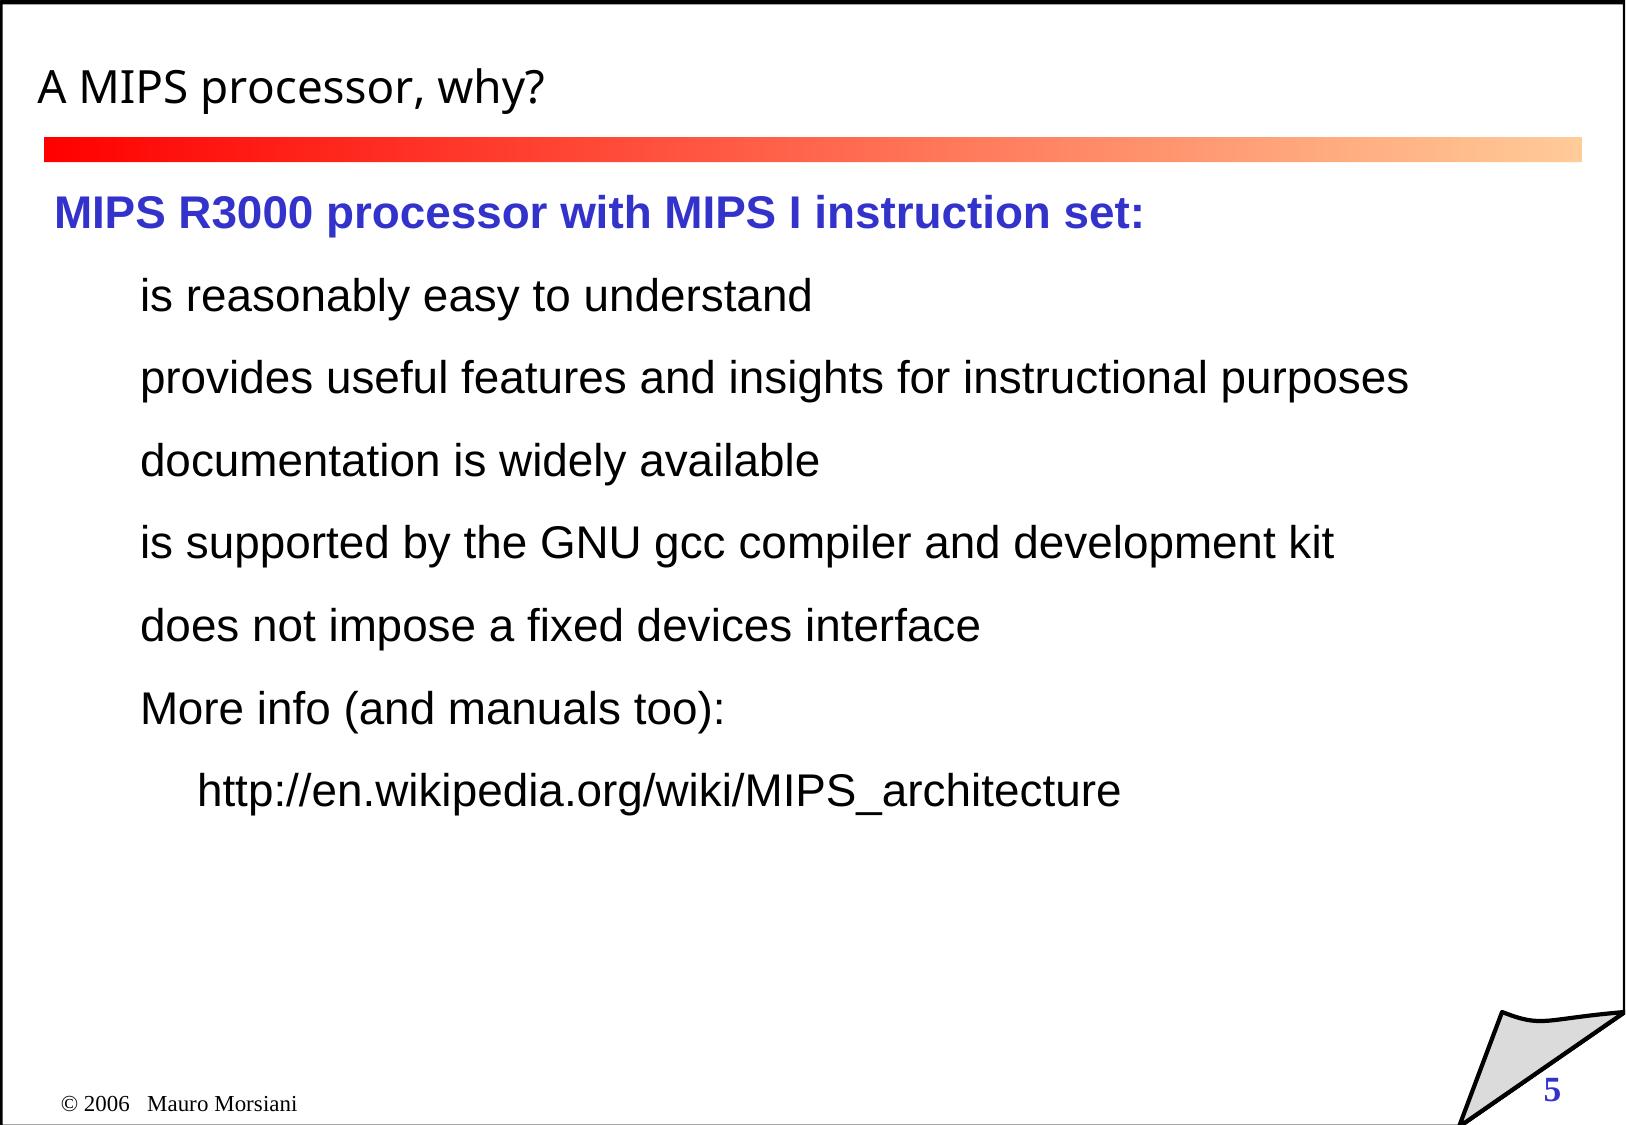

# A MIPS processor, why?
MIPS R3000 processor with MIPS I instruction set:
is reasonably easy to understand
provides useful features and insights for instructional purposes
documentation is widely available
is supported by the GNU gcc compiler and development kit
does not impose a fixed devices interface
More info (and manuals too):
	http://en.wikipedia.org/wiki/MIPS_architecture